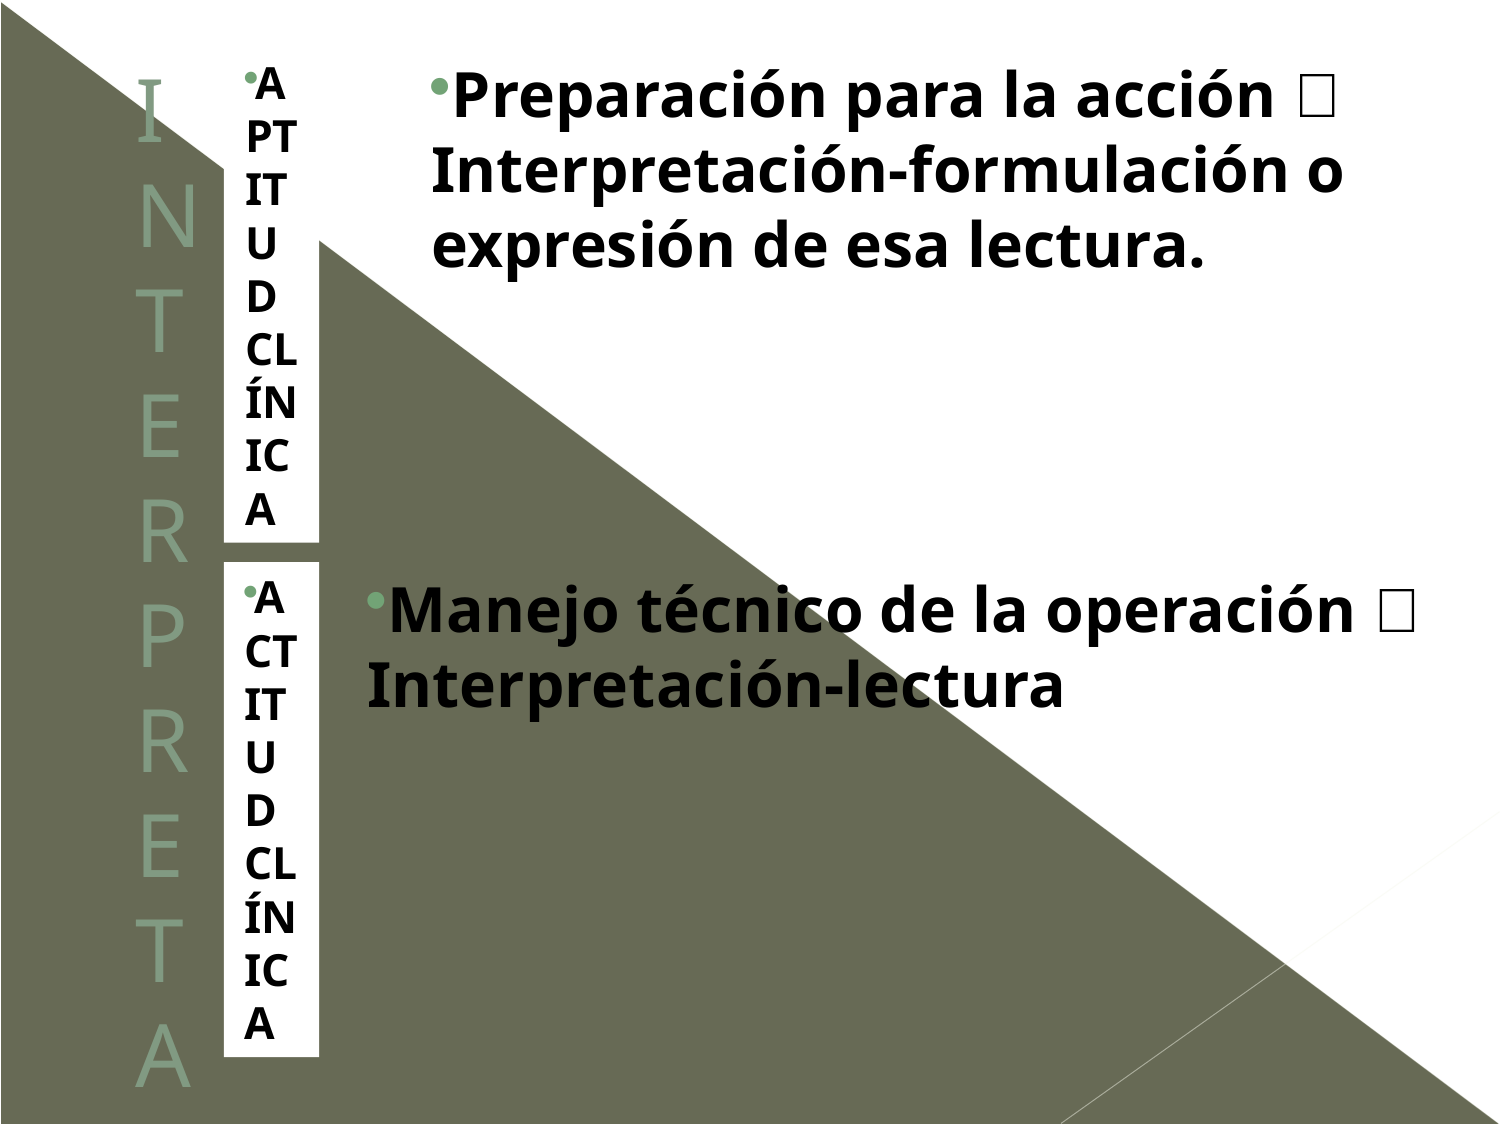

# INTERPRETAR
APTITUD CLÍNICA
Preparación para la acción  Interpretación-formulación o expresión de esa lectura.
ACTITUD CLÍNICA
Manejo técnico de la operación  Interpretación-lectura